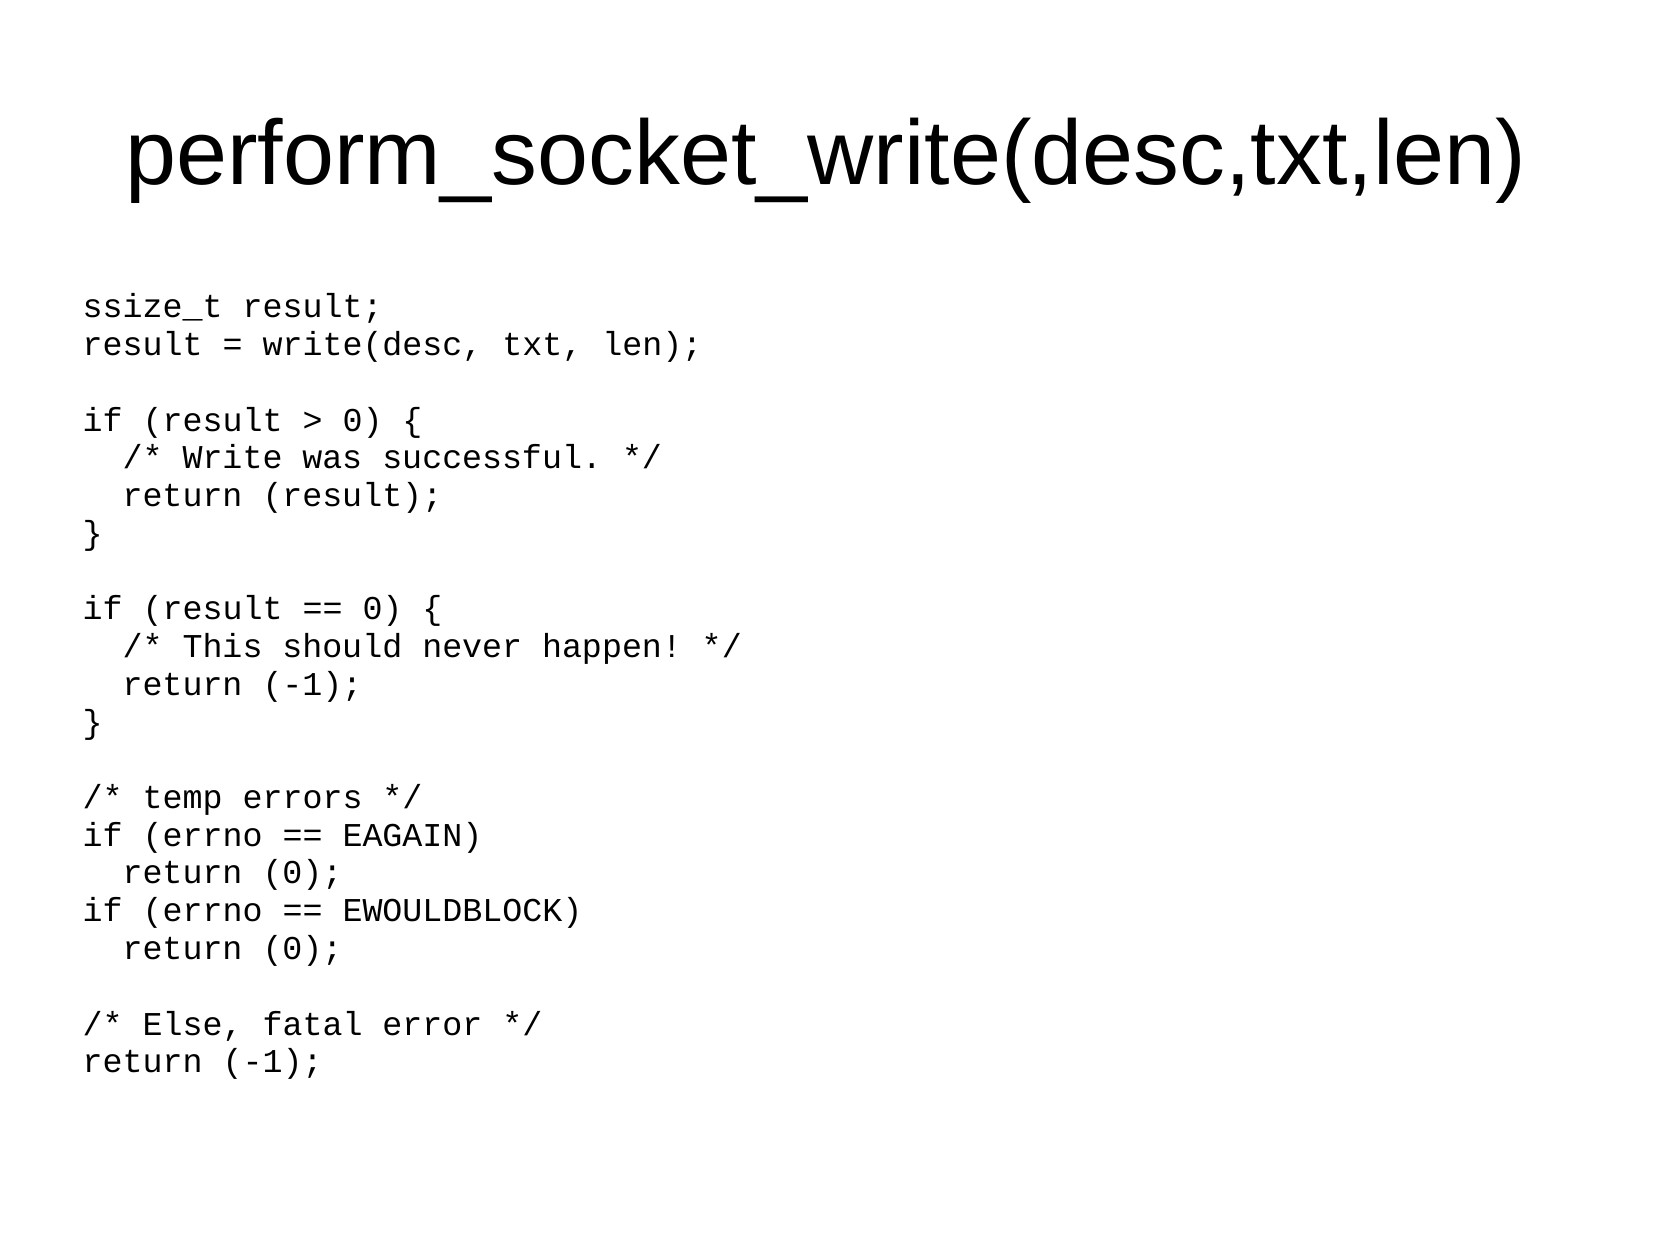

# perform_socket_write(desc,txt,len)
ssize_t result;
result = write(desc, txt, len);
if (result > 0) {
 /* Write was successful. */
 return (result);
}
if (result == 0) {
 /* This should never happen! */
 return (-1);
}
/* temp errors */
if (errno == EAGAIN)
 return (0);
if (errno == EWOULDBLOCK)
 return (0);
/* Else, fatal error */
return (-1);